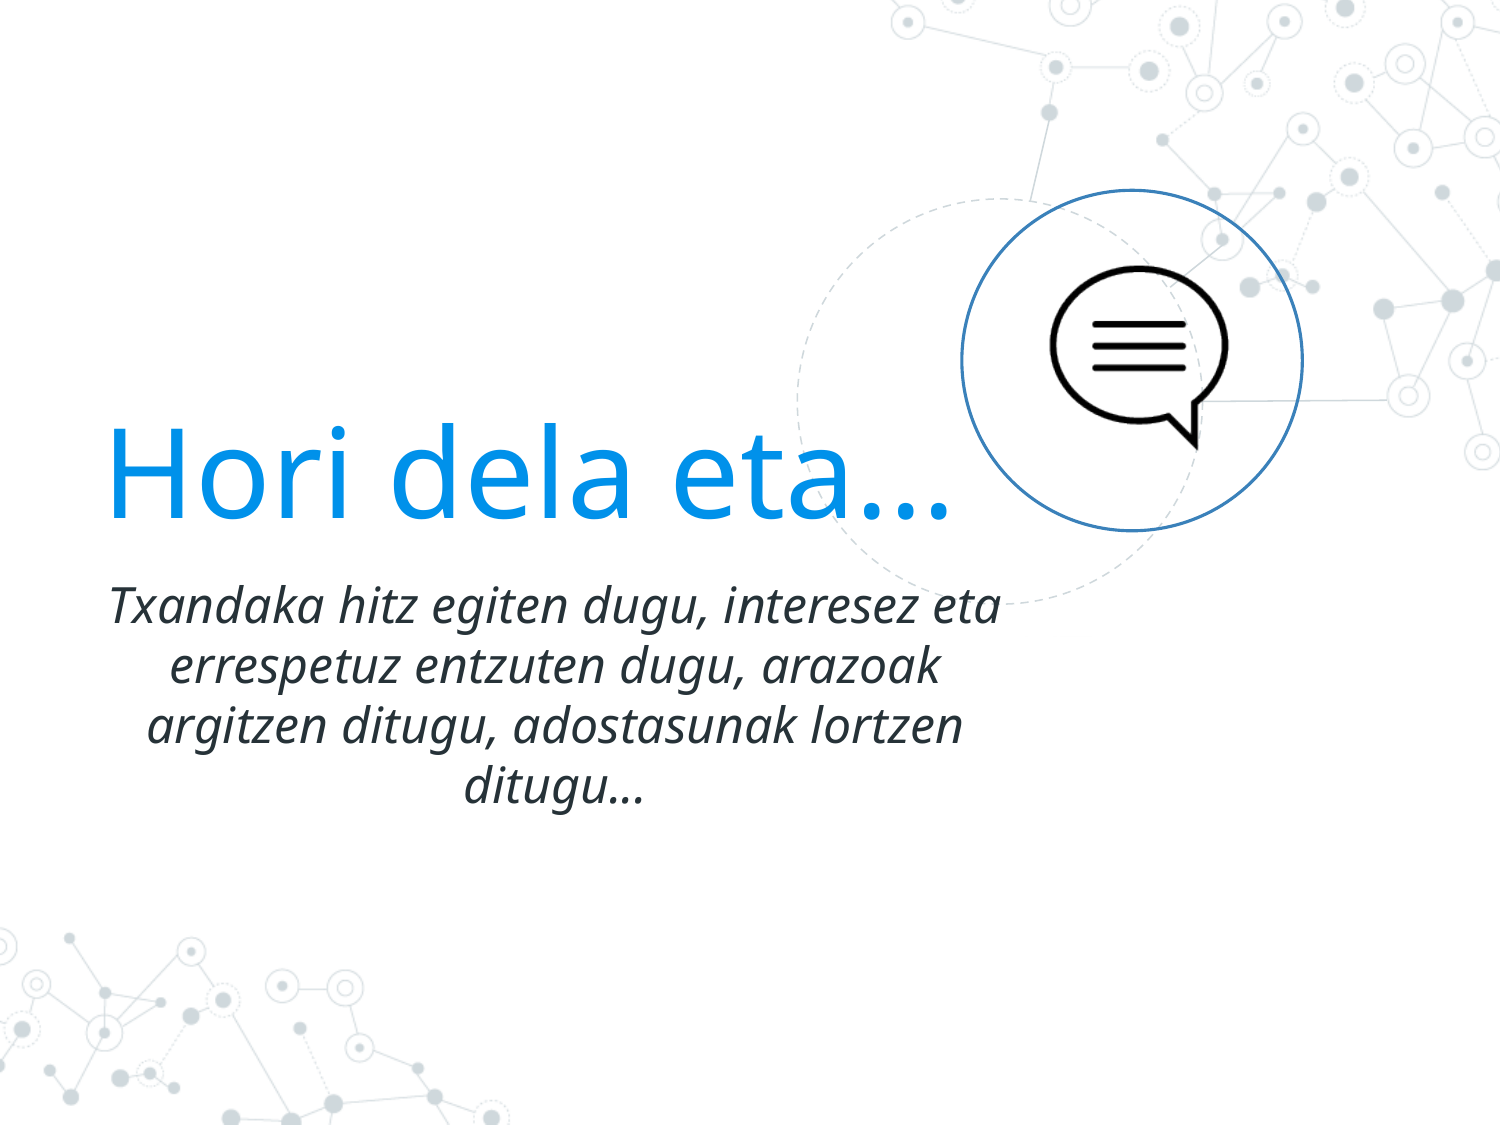

# Hori dela eta...
Txandaka hitz egiten dugu, interesez eta errespetuz entzuten dugu, arazoak argitzen ditugu, adostasunak lortzen ditugu...